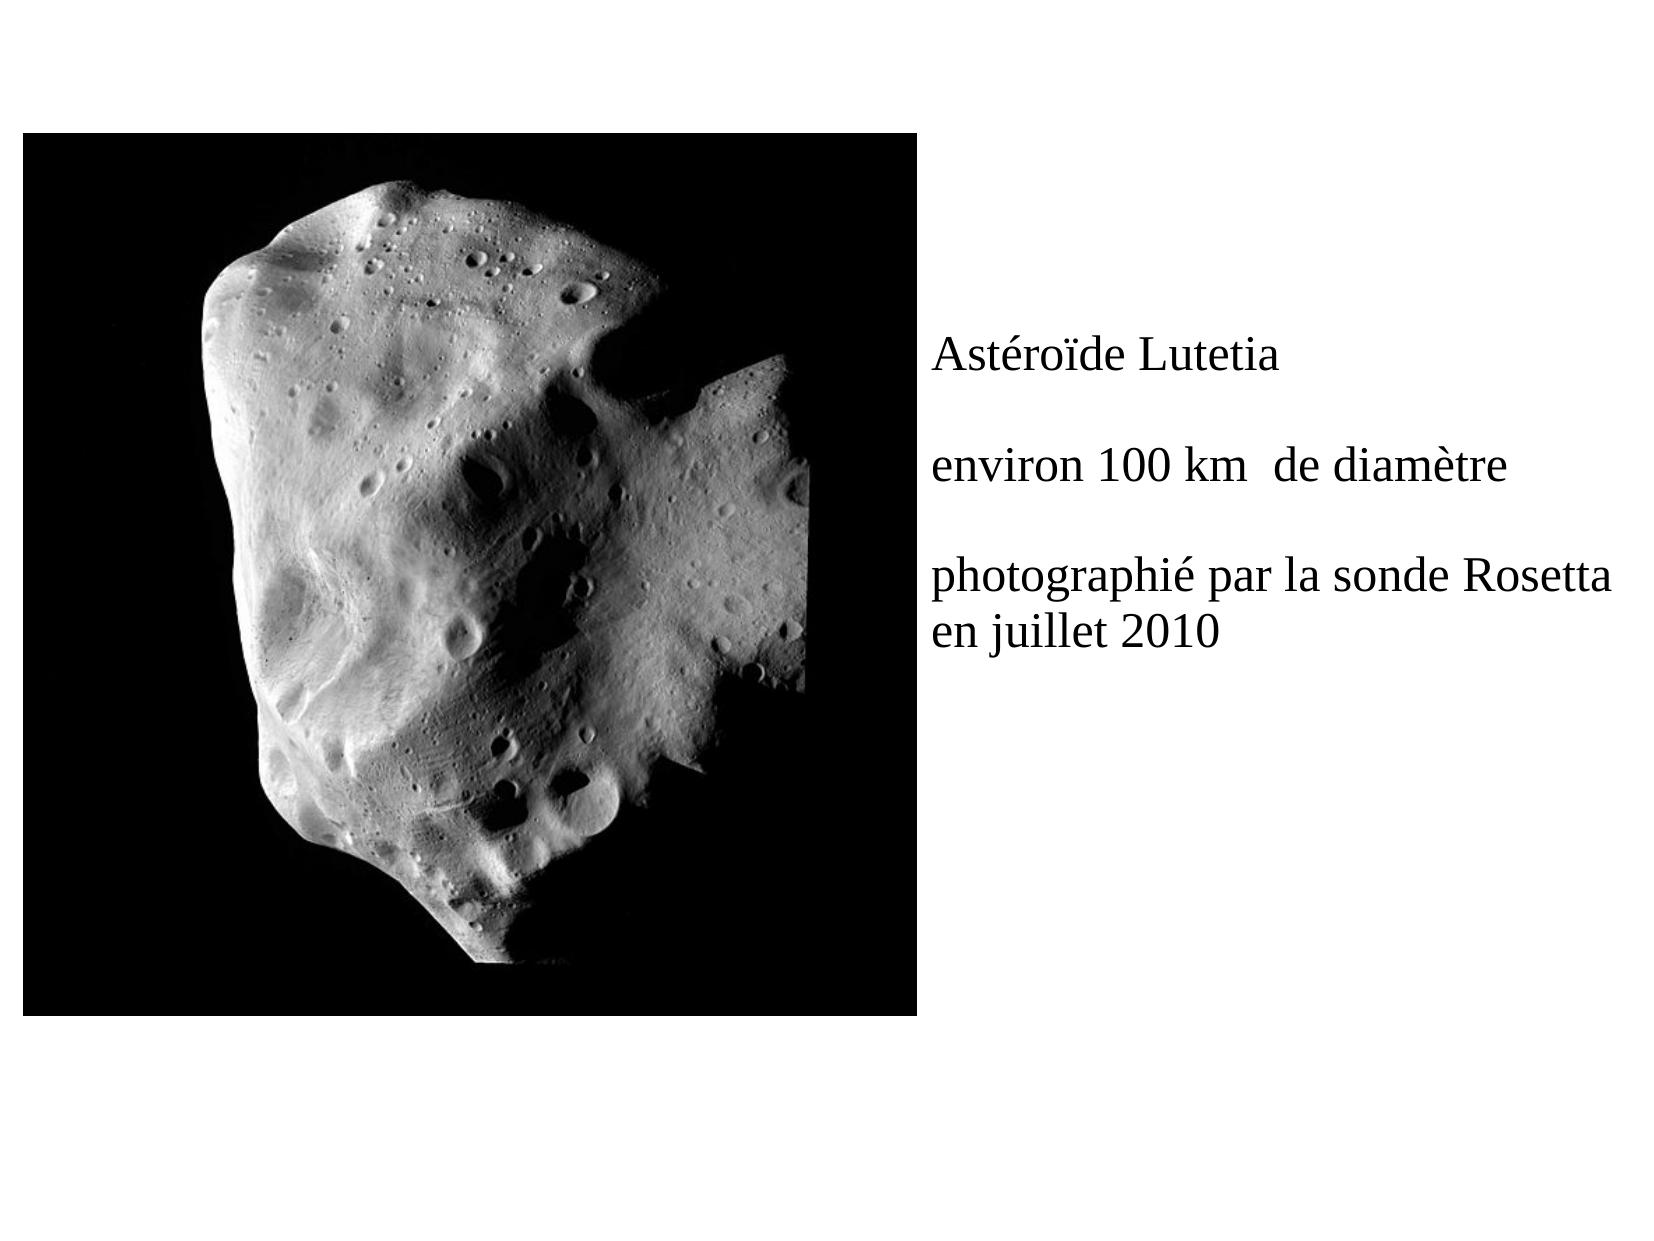

Astéroïde Lutetia
environ 100 km de diamètre
photographié par la sonde Rosetta
en juillet 2010